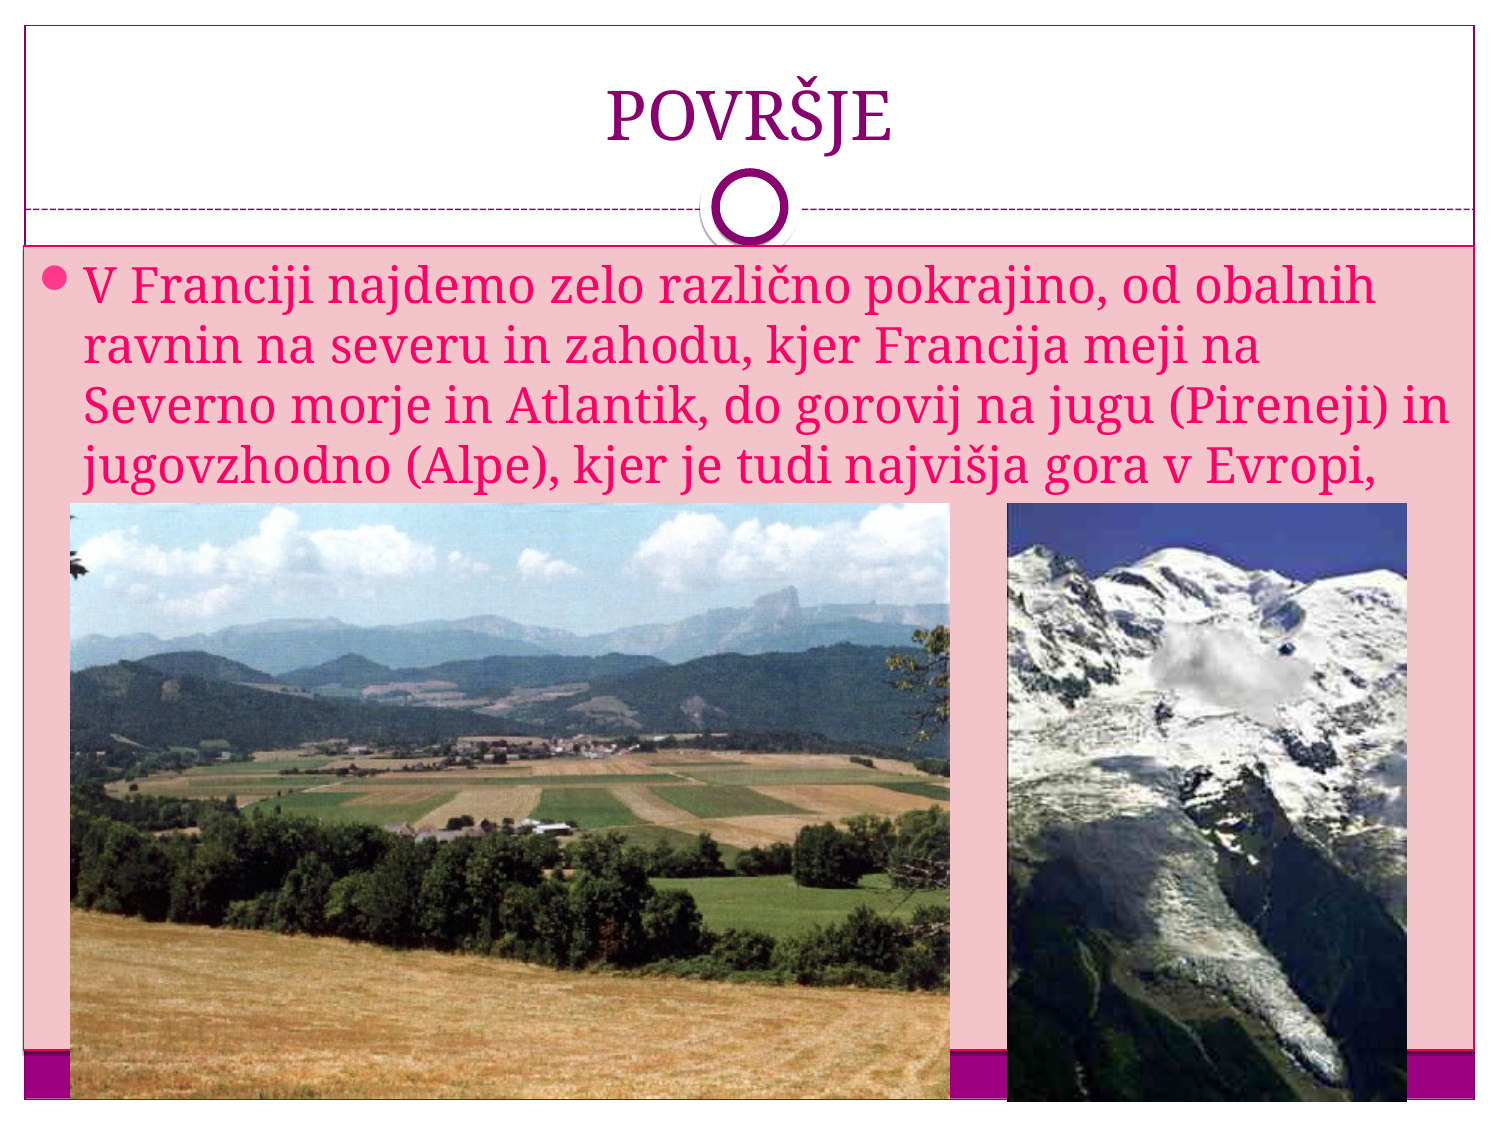

# POVRŠJE
V Franciji najdemo zelo različno pokrajino, od obalnih ravnin na severu in zahodu, kjer Francija meji na Severno morje in Atlantik, do gorovij na jugu (Pireneji) in jugovzhodno (Alpe), kjer je tudi najvišja gora v Evropi, Mont Blanc (4810 m).